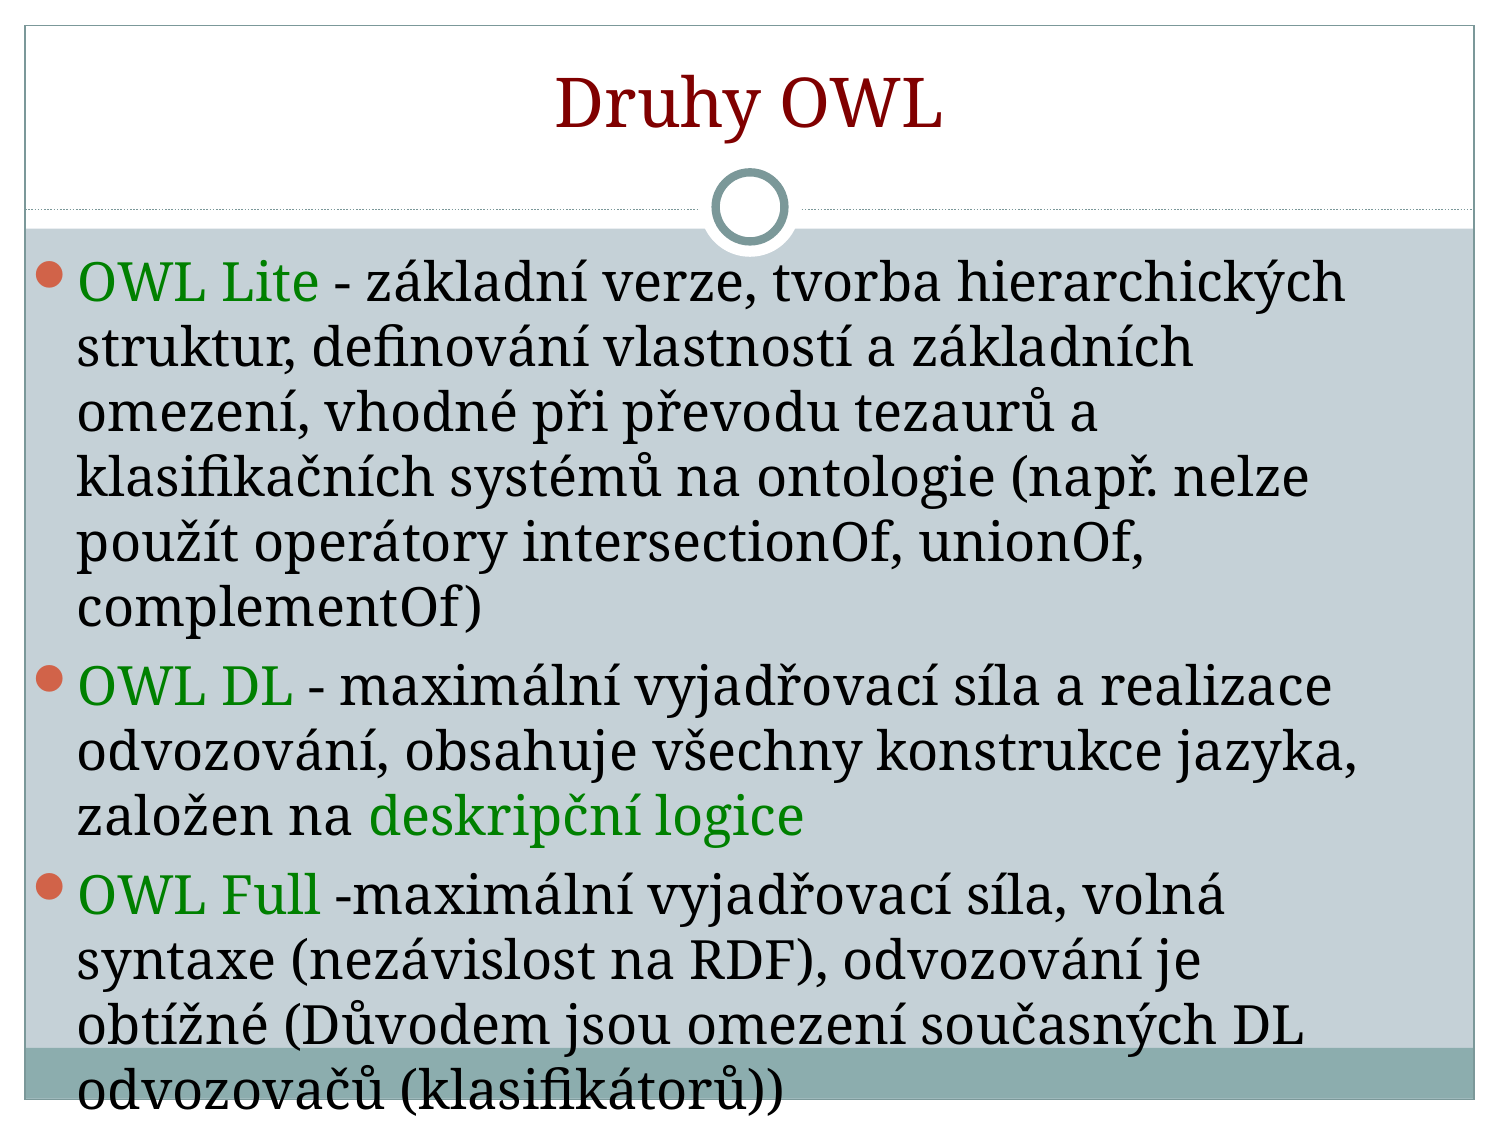

# Druhy OWL
OWL Lite - základní verze, tvorba hierarchických struktur, definování vlastností a základních omezení, vhodné při převodu tezaurů a klasifikačních systémů na ontologie (např. nelze použít operátory intersectionOf, unionOf, complementOf)
OWL DL - maximální vyjadřovací síla a realizace odvozování, obsahuje všechny konstrukce jazyka, založen na deskripční logice
OWL Full -maximální vyjadřovací síla, volná syntaxe (nezávislost na RDF), odvozování je obtížné (Důvodem jsou omezení současných DL odvozovačů (klasifikátorů))